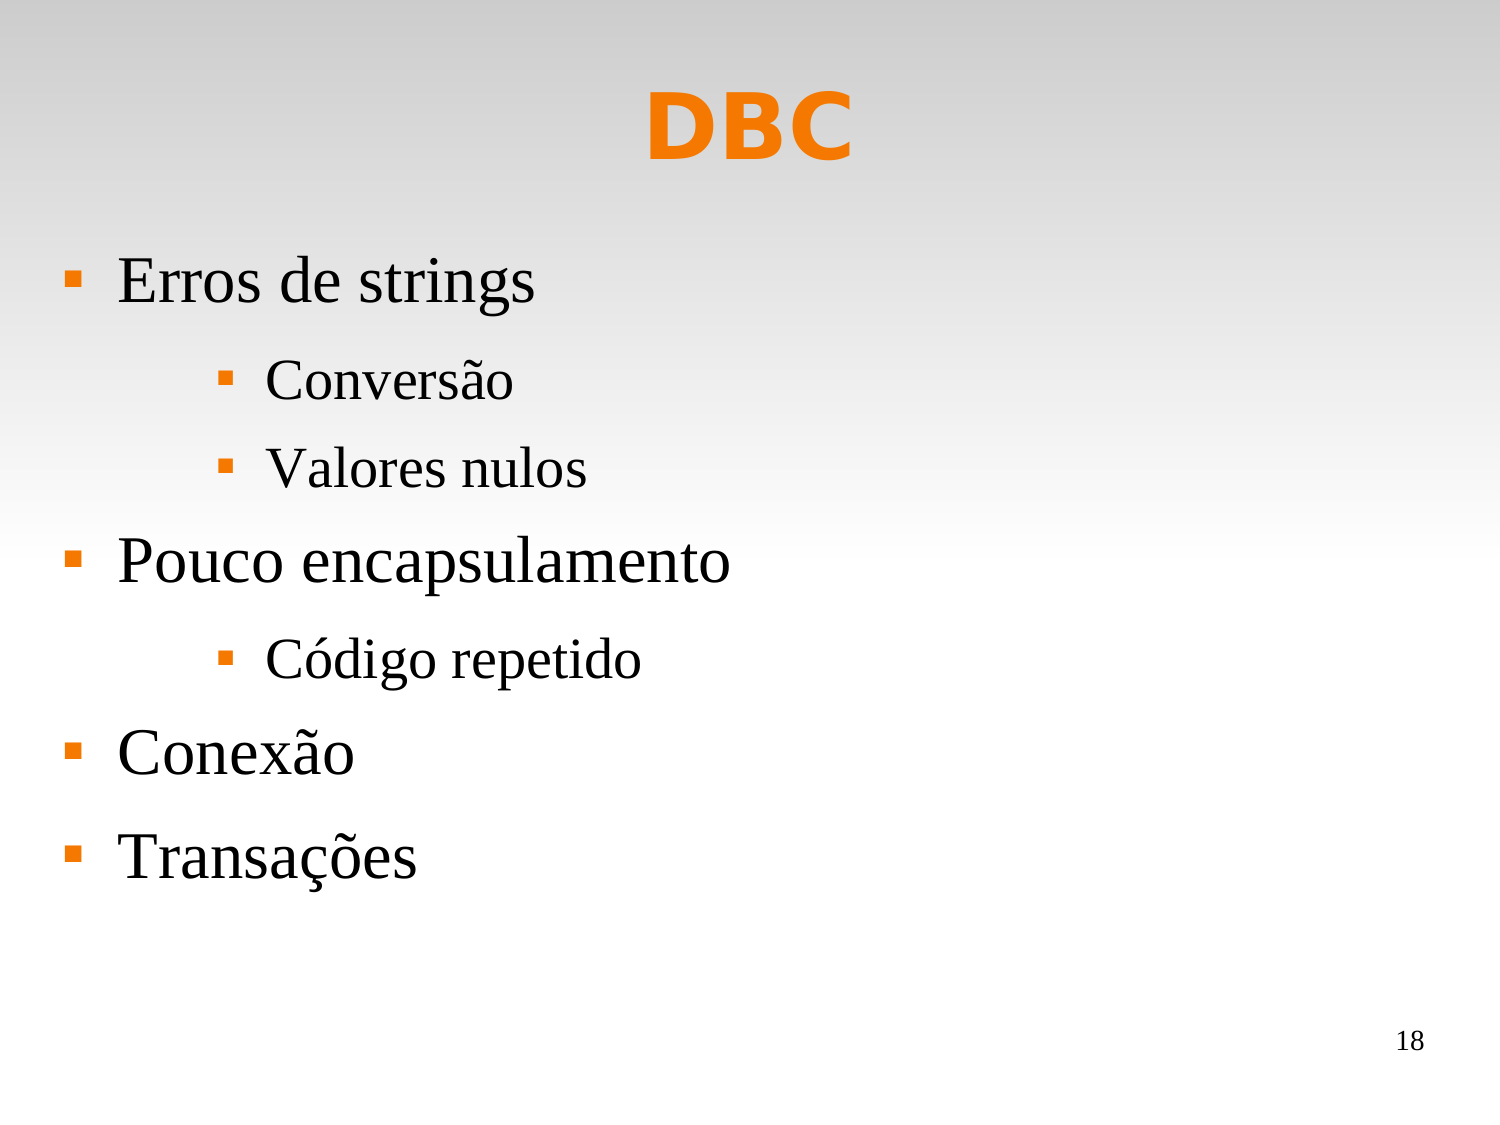

# DBC
Erros de strings
Conversão
Valores nulos
Pouco encapsulamento
Código repetido
Conexão
Transações
18